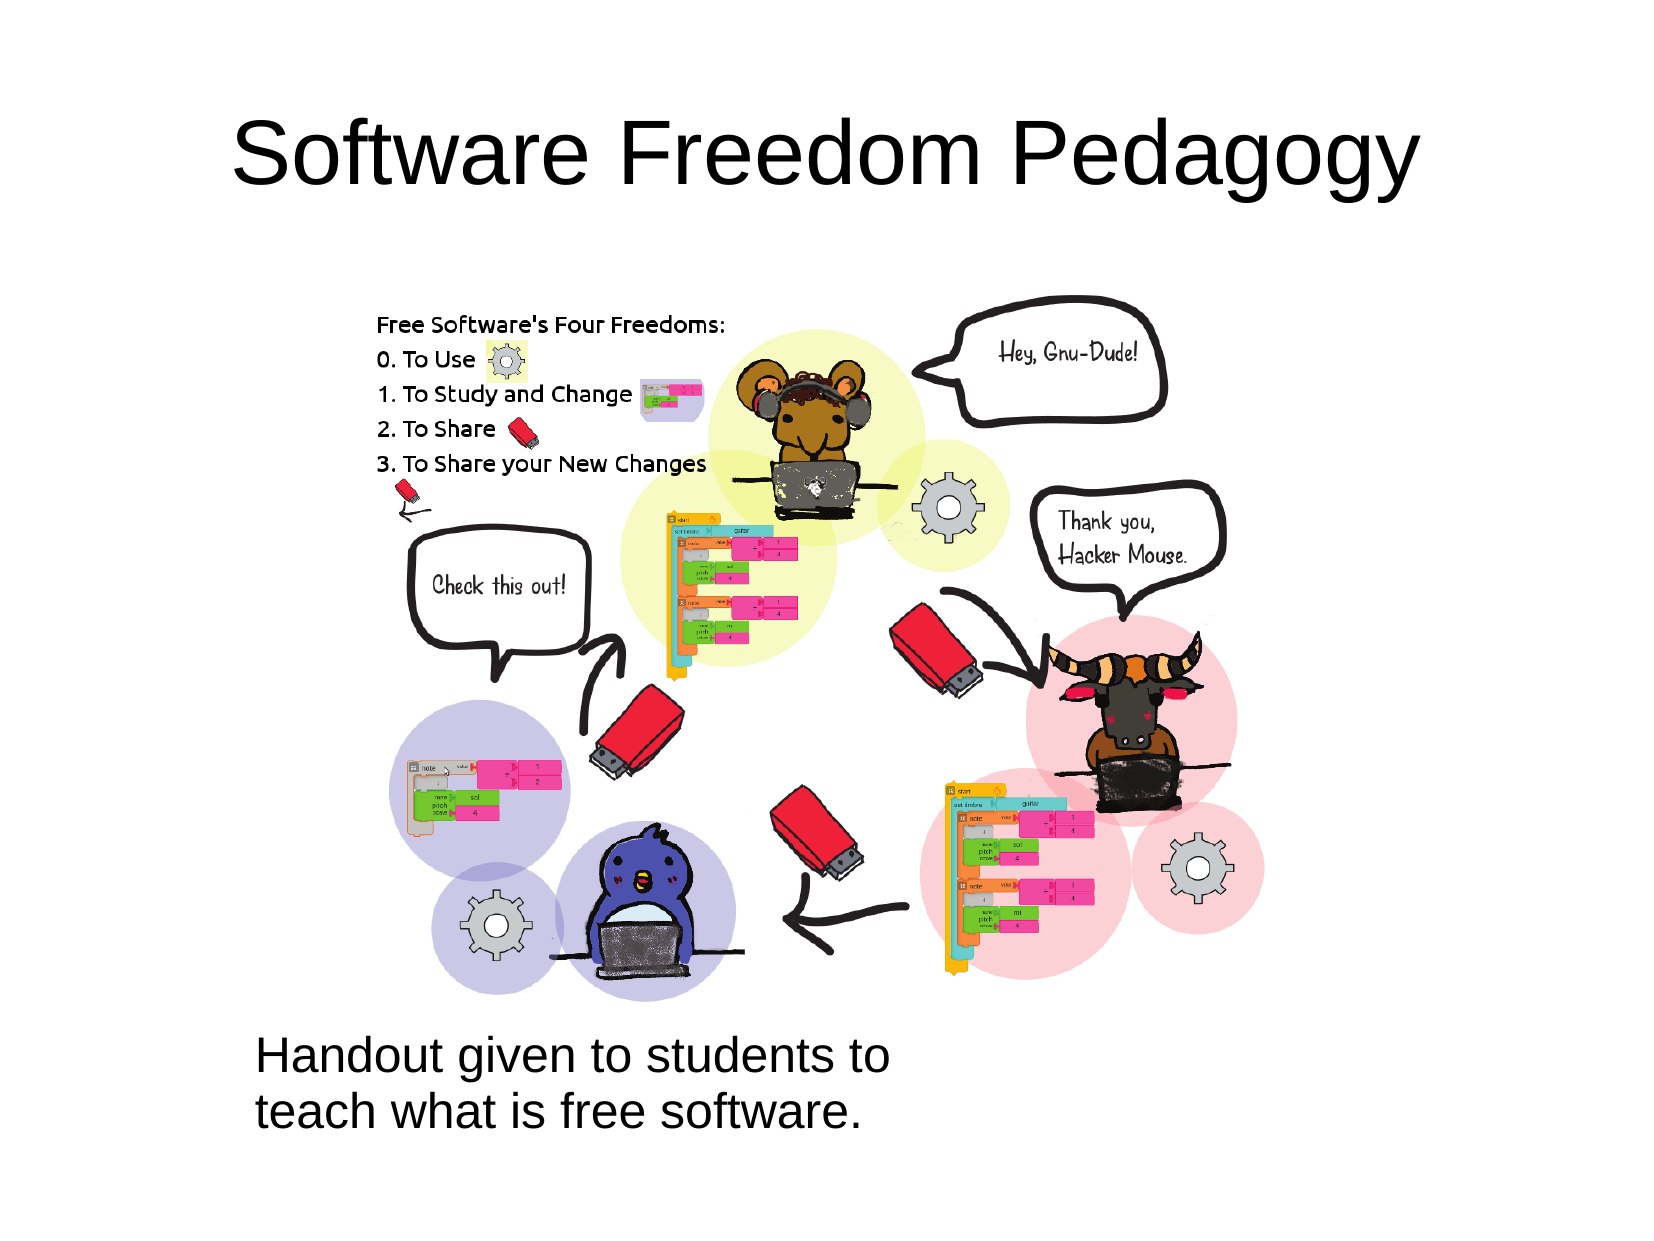

# Software Freedom Pedagogy
Handout given to students to teach what is free software.